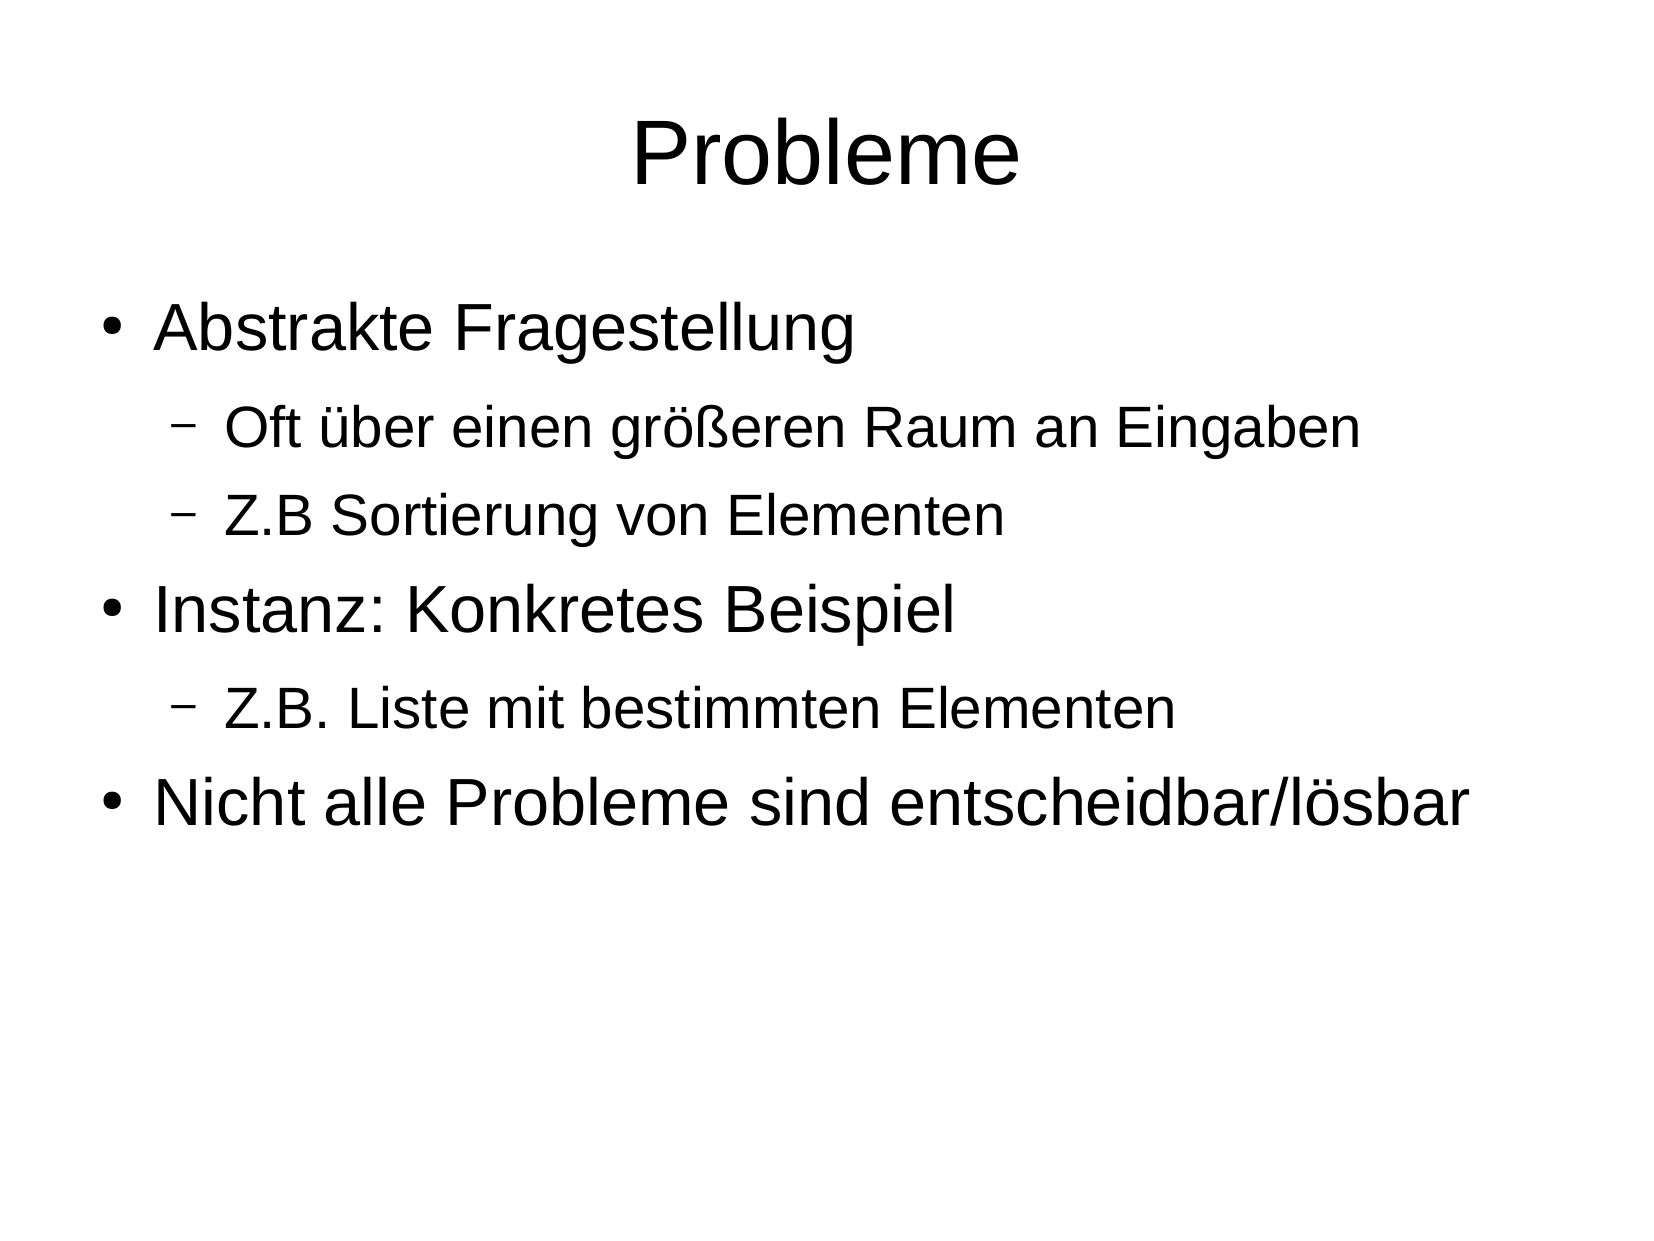

# Probleme
Abstrakte Fragestellung
Oft über einen größeren Raum an Eingaben
Z.B Sortierung von Elementen
Instanz: Konkretes Beispiel
Z.B. Liste mit bestimmten Elementen
Nicht alle Probleme sind entscheidbar/lösbar